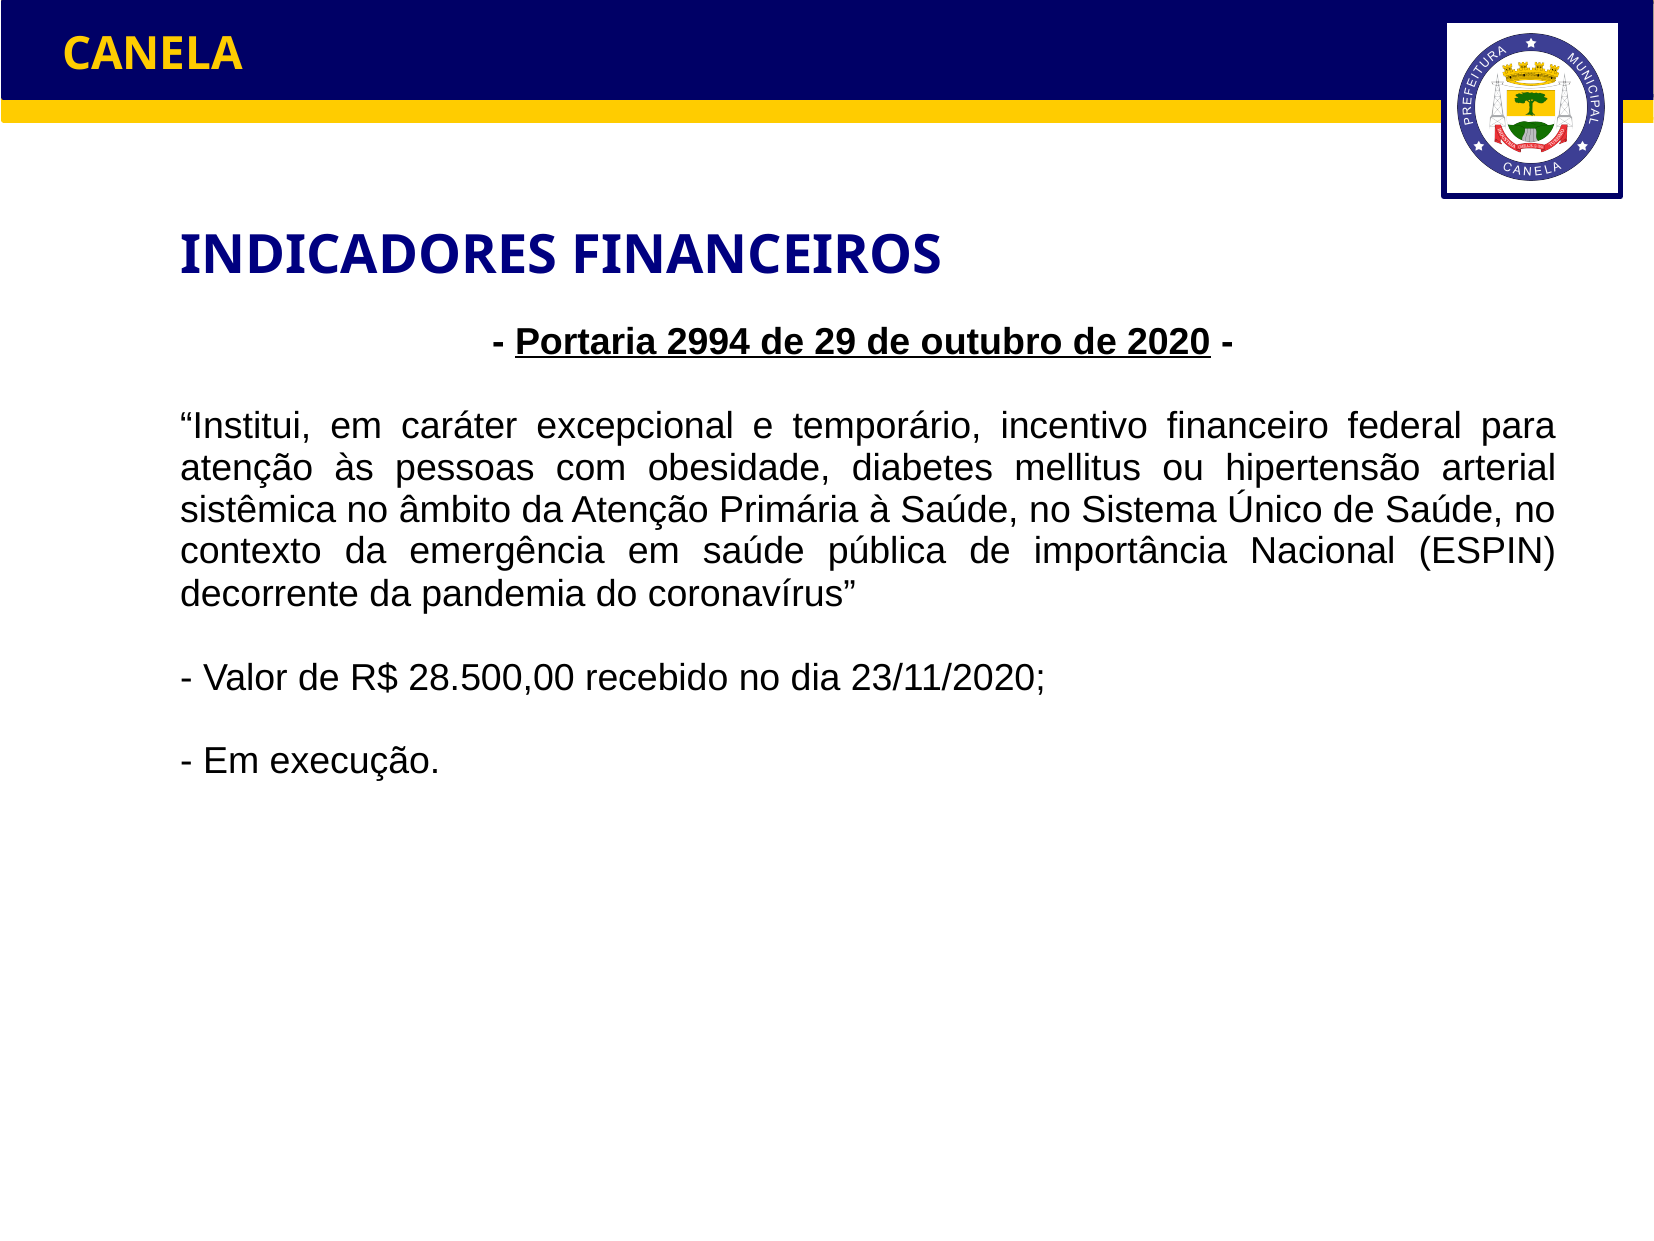

CANELA
CANELA
INDICADORES FINANCEIROS
- Portaria 2994 de 29 de outubro de 2020 -
“Institui, em caráter excepcional e temporário, incentivo financeiro federal para atenção às pessoas com obesidade, diabetes mellitus ou hipertensão arterial sistêmica no âmbito da Atenção Primária à Saúde, no Sistema Único de Saúde, no contexto da emergência em saúde pública de importância Nacional (ESPIN) decorrente da pandemia do coronavírus”
- Valor de R$ 28.500,00 recebido no dia 23/11/2020;
- Em execução.